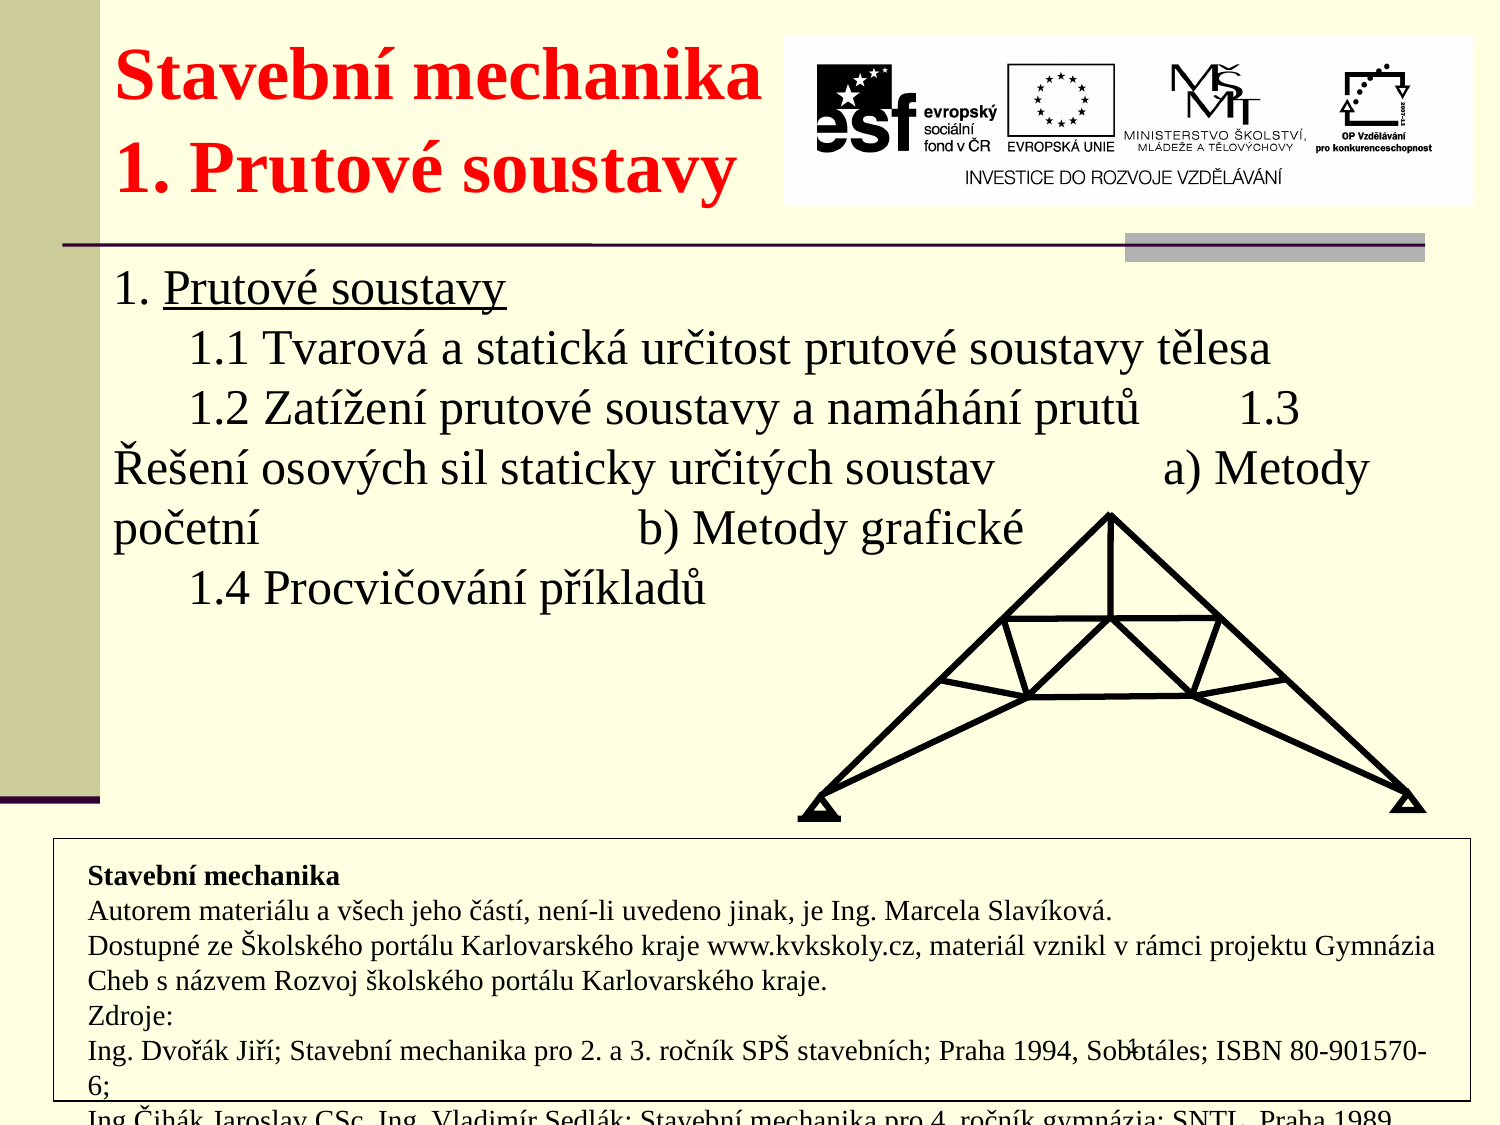

Stavební mechanika
1. Prutové soustavy
1. Prutové soustavy
	1.1 Tvarová a statická určitost prutové soustavy tělesa
	1.2 Zatížení prutové soustavy a namáhání prutů		1.3 Řešení osových sil staticky určitých soustav			a) Metody početní			 			b) Metody grafické
	1.4 Procvičování příkladů
Stavební mechanika
Autorem materiálu a všech jeho částí, není-li uvedeno jinak, je Ing. Marcela Slavíková.
Dostupné ze Školského portálu Karlovarského kraje www.kvkskoly.cz, materiál vznikl v rámci projektu Gymnázia Cheb s názvem Rozvoj školského portálu Karlovarského kraje.
Zdroje:
Ing. Dvořák Jiří; Stavební mechanika pro 2. a 3. ročník SPŠ stavebních; Praha 1994, Sobotáles; ISBN 80-901570-6;
Ing.Čihák Jaroslav CSc, Ing. Vladimír Sedlák; Stavební mechanika pro 4. ročník gymnázia; SNTL, Praha 1989.